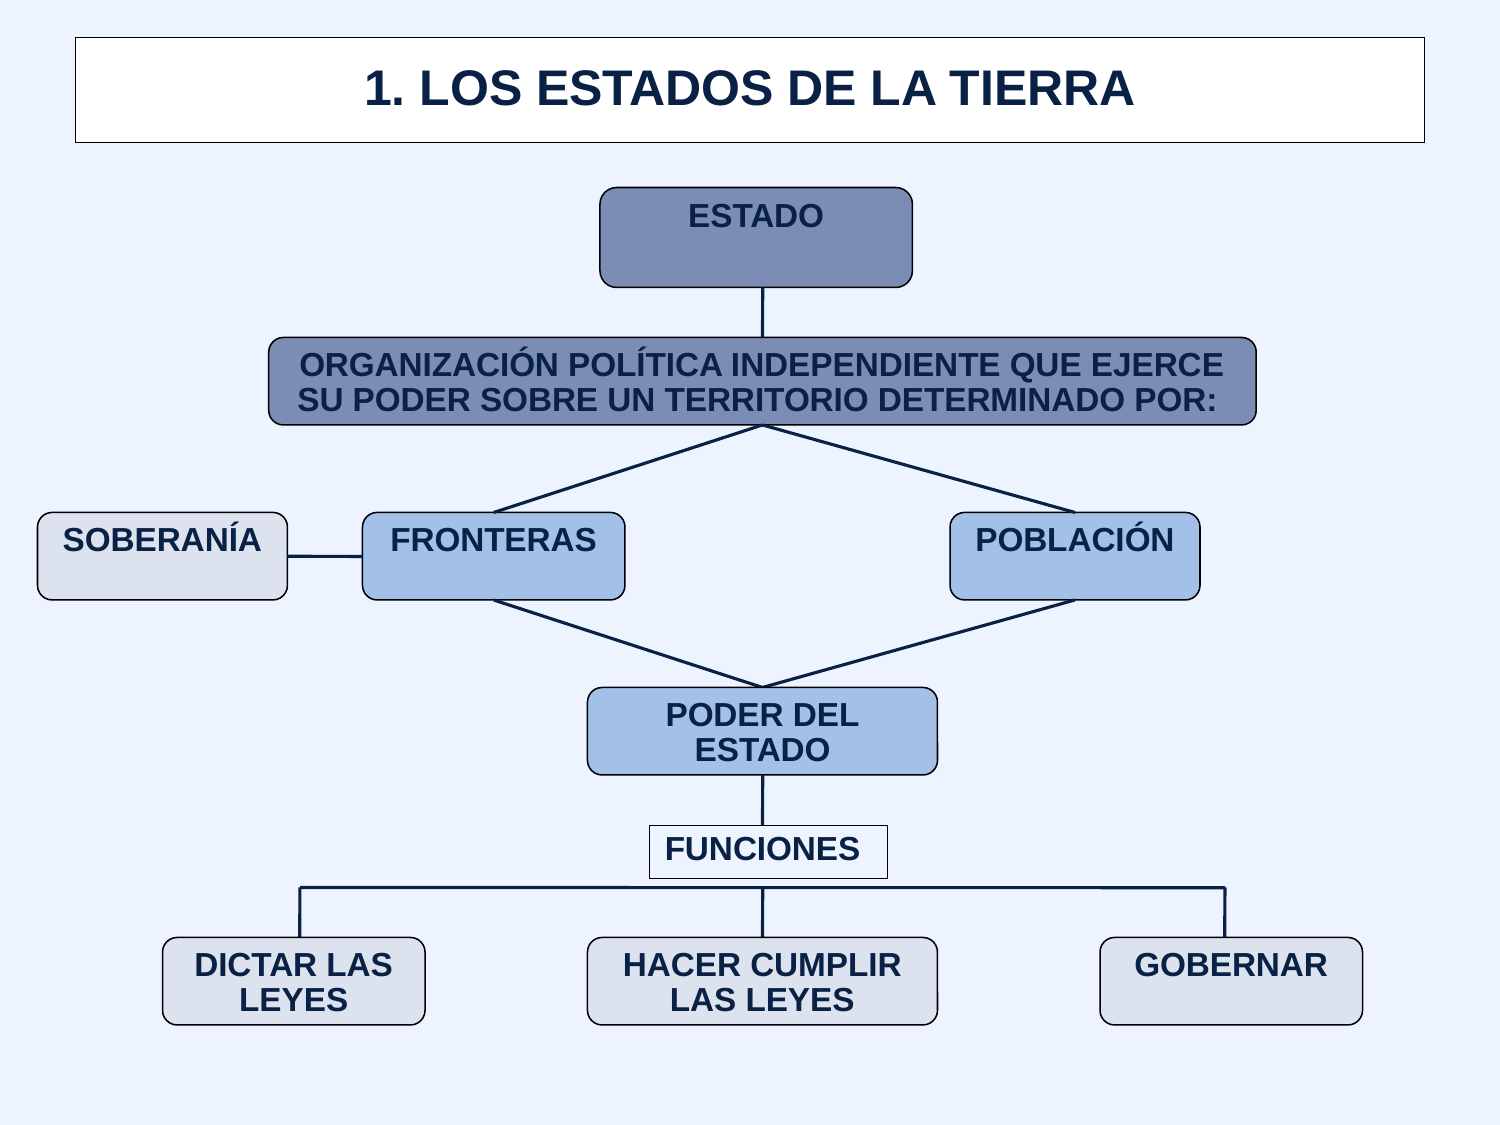

# 1. LOS ESTADOS DE LA TIERRA
ESTADO
ORGANIZACIÓN POLÍTICA INDEPENDIENTE QUE EJERCE SU PODER SOBRE UN TERRITORIO DETERMINADO POR:
SOBERANÍA
FRONTERAS
POBLACIÓN
PODER DEL ESTADO
FUNCIONES
DICTAR LAS LEYES
HACER CUMPLIR LAS LEYES
GOBERNAR